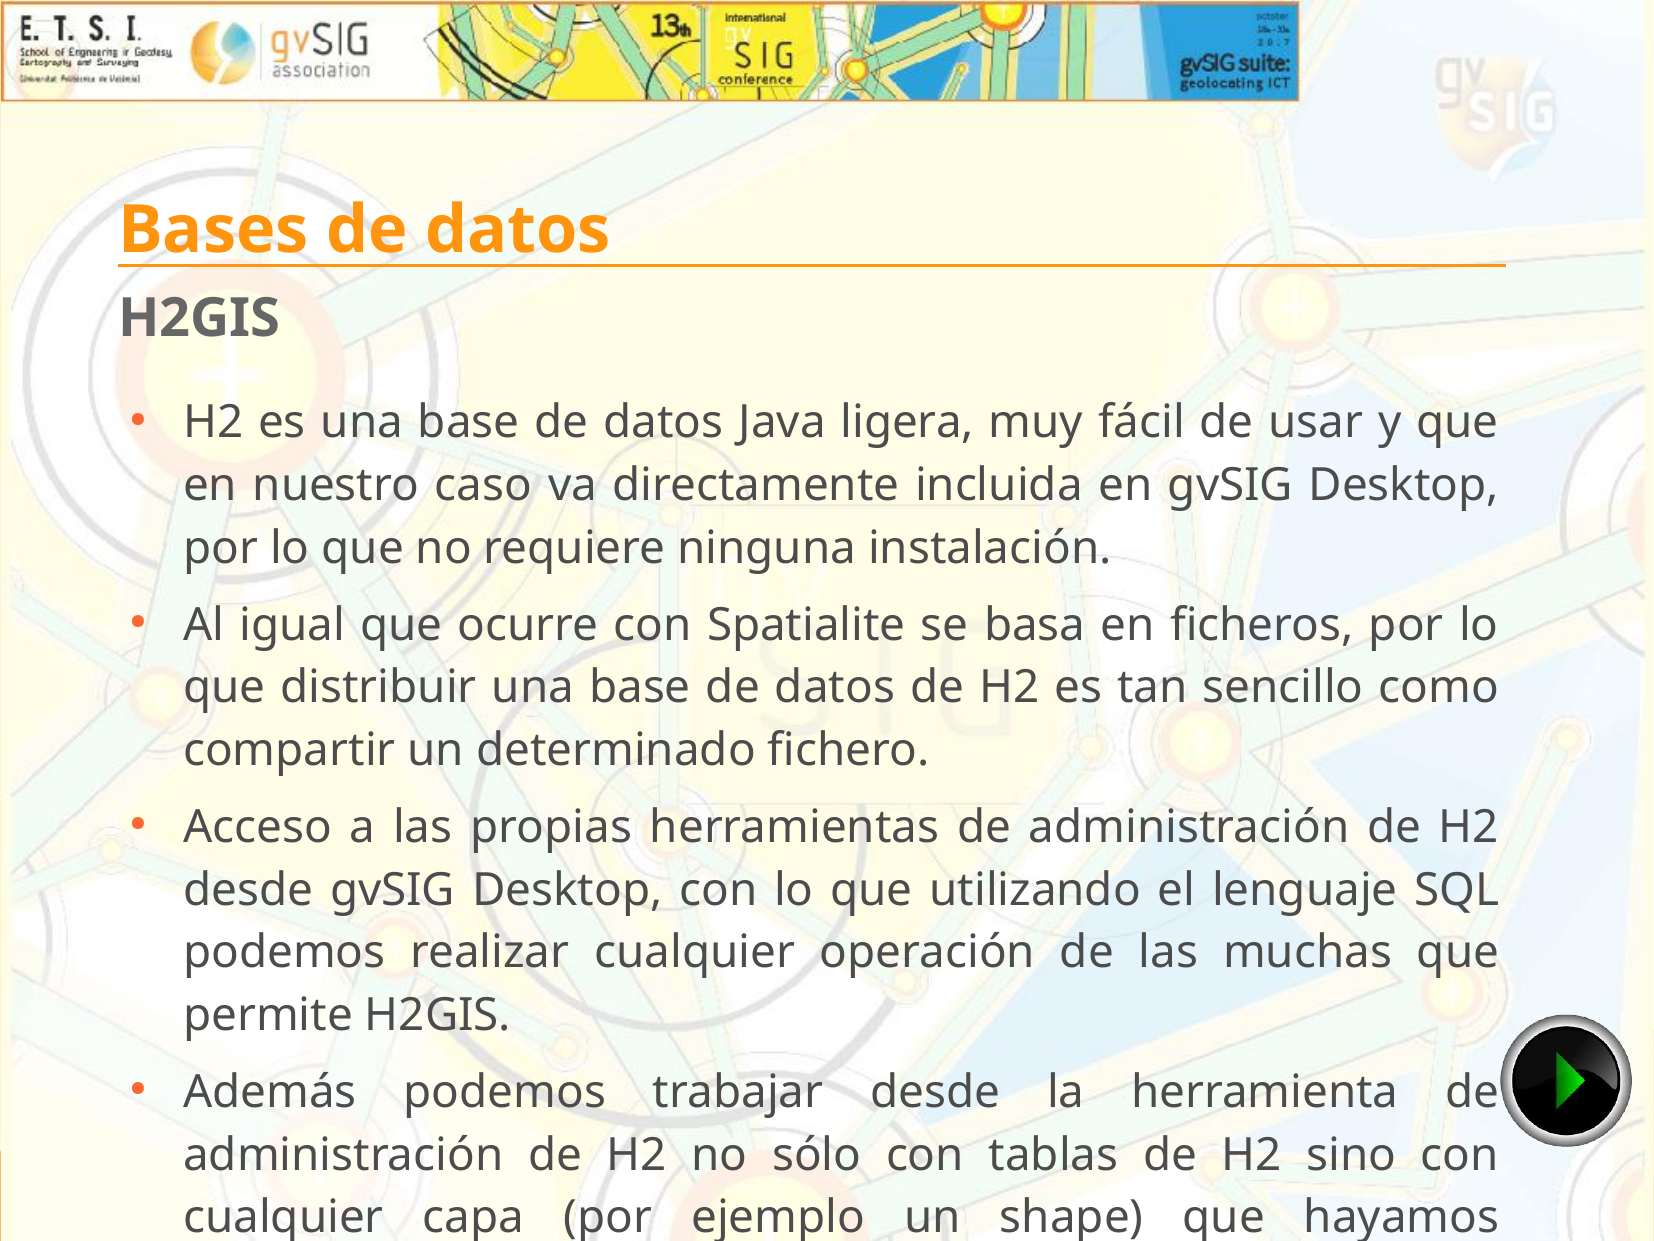

# Bases de datos
H2GIS
H2 es una base de datos Java ligera, muy fácil de usar y que en nuestro caso va directamente incluida en gvSIG Desktop, por lo que no requiere ninguna instalación.
Al igual que ocurre con Spatialite se basa en ficheros, por lo que distribuir una base de datos de H2 es tan sencillo como compartir un determinado fichero.
Acceso a las propias herramientas de administración de H2 desde gvSIG Desktop, con lo que utilizando el lenguaje SQL podemos realizar cualquier operación de las muchas que permite H2GIS.
Además podemos trabajar desde la herramienta de administración de H2 no sólo con tablas de H2 sino con cualquier capa (por ejemplo un shape) que hayamos enlazado con la base de datos.